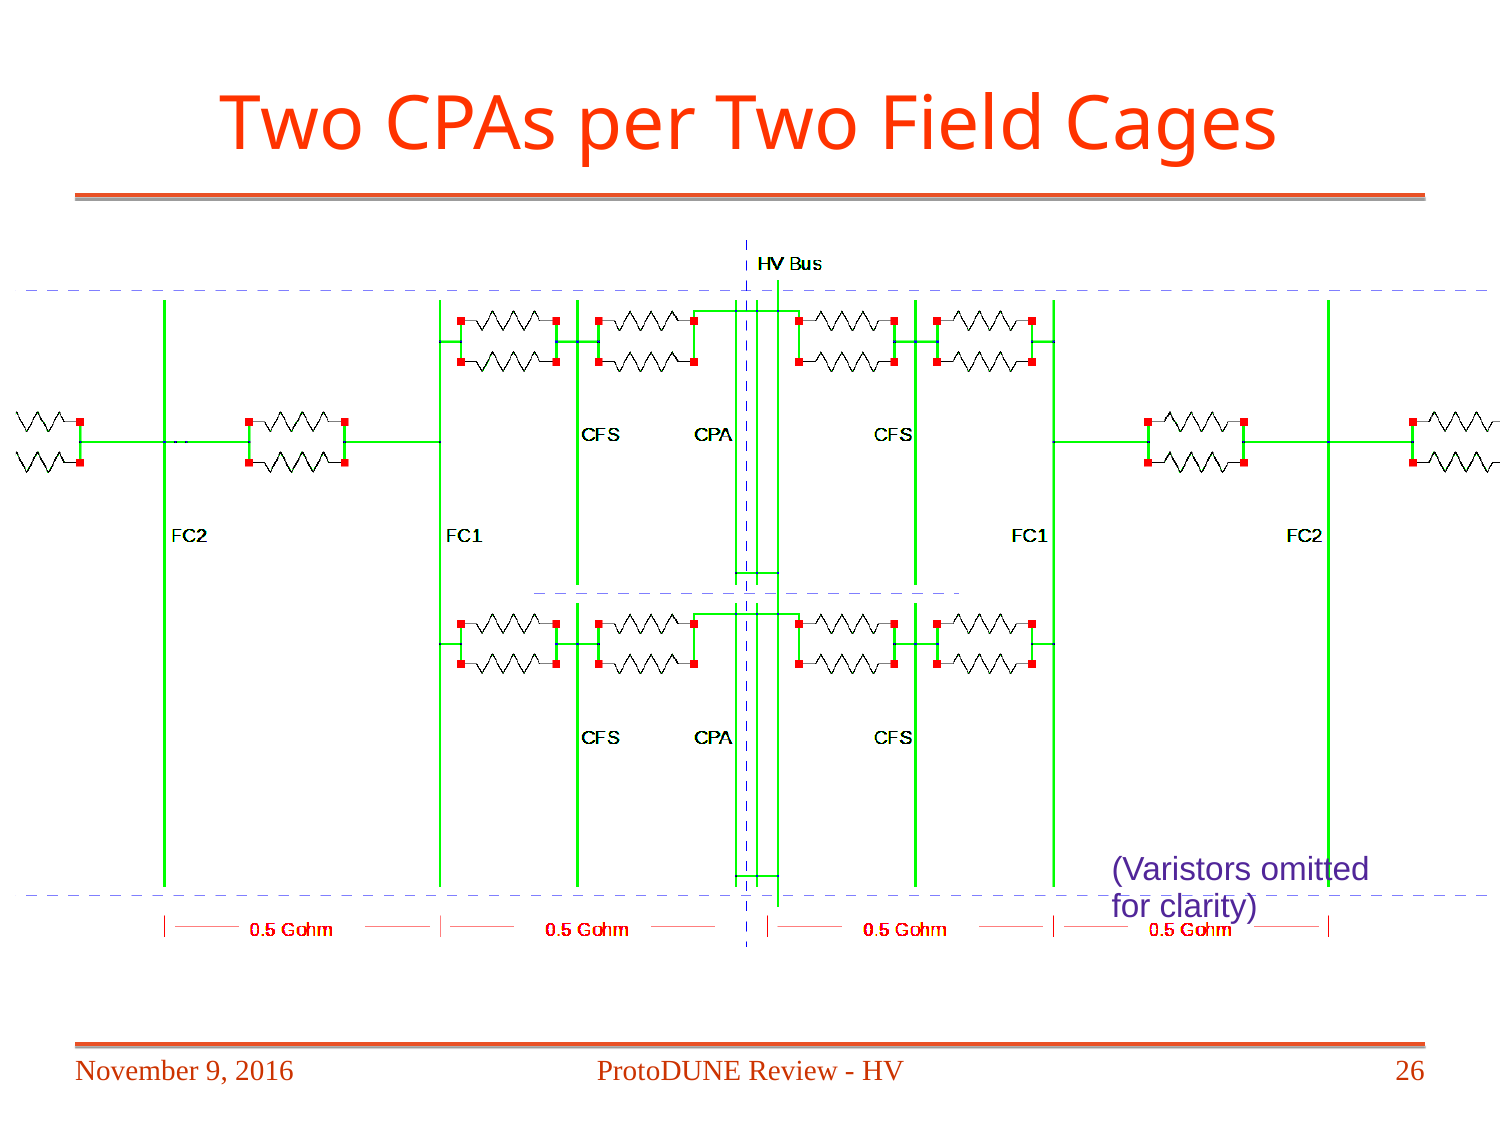

# Two CPAs per Two Field Cages
(Varistors omitted
for clarity)
November 9, 2016
ProtoDUNE Review - HV
26